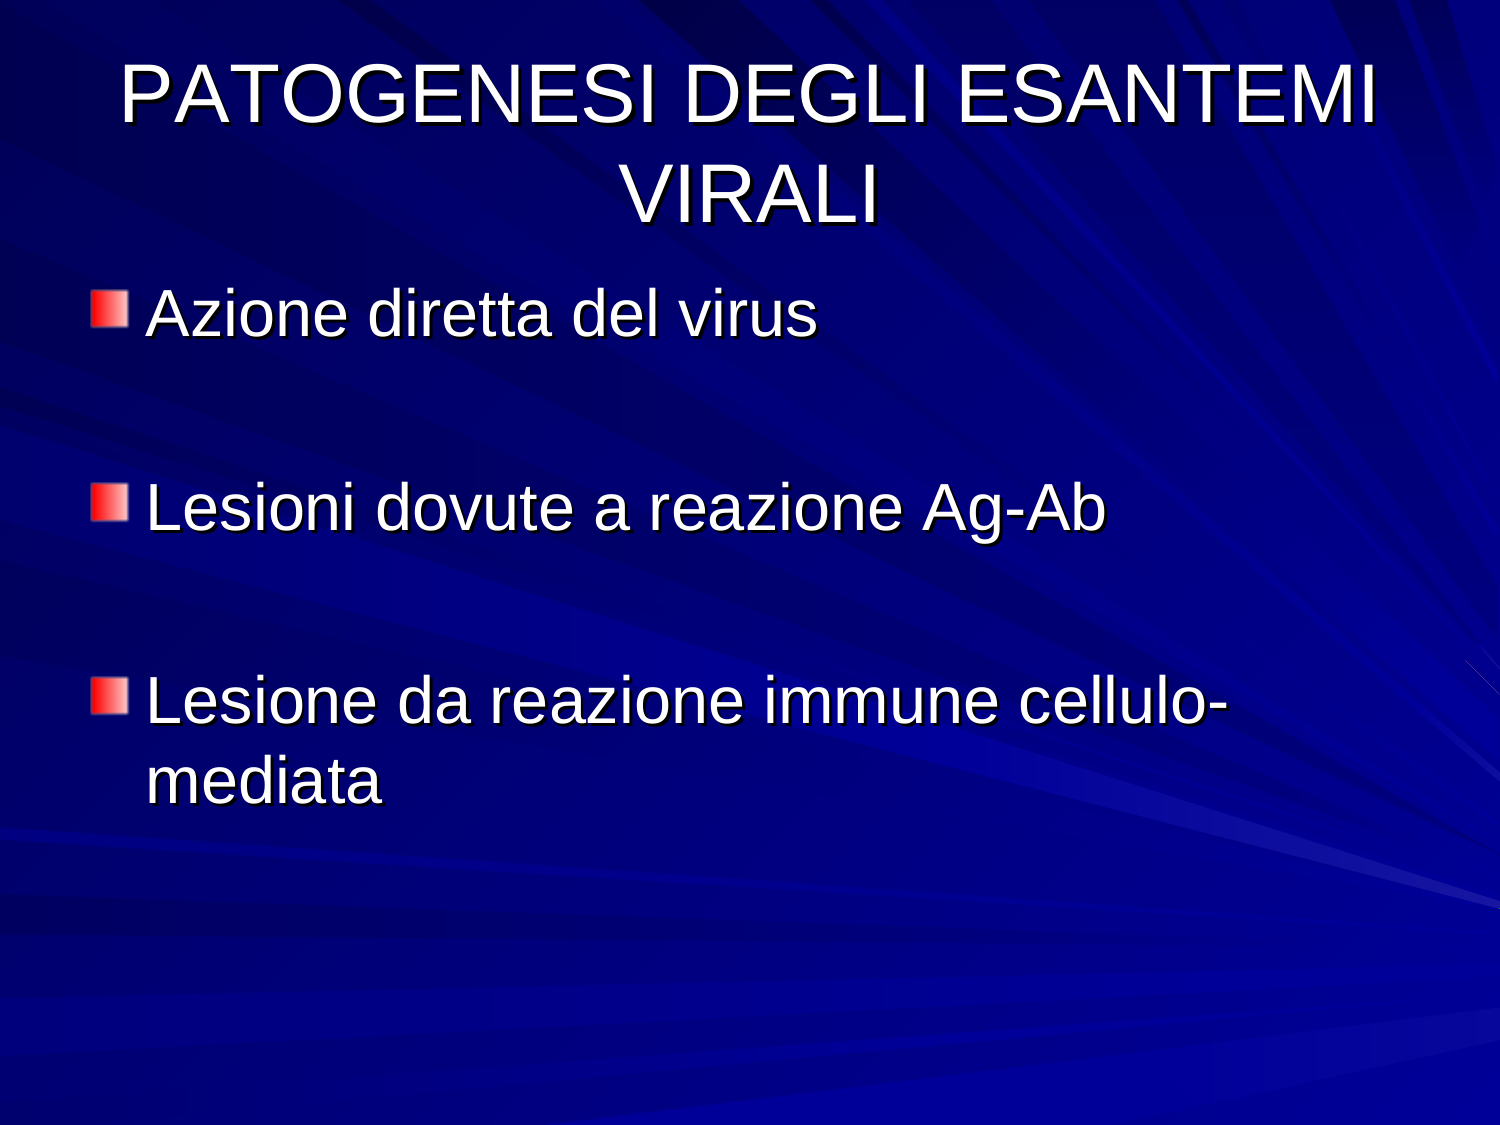

# PATOGENESI DEGLI ESANTEMI VIRALI
Azione diretta del virus
Lesioni dovute a reazione Ag-Ab
Lesione da reazione immune cellulo-mediata